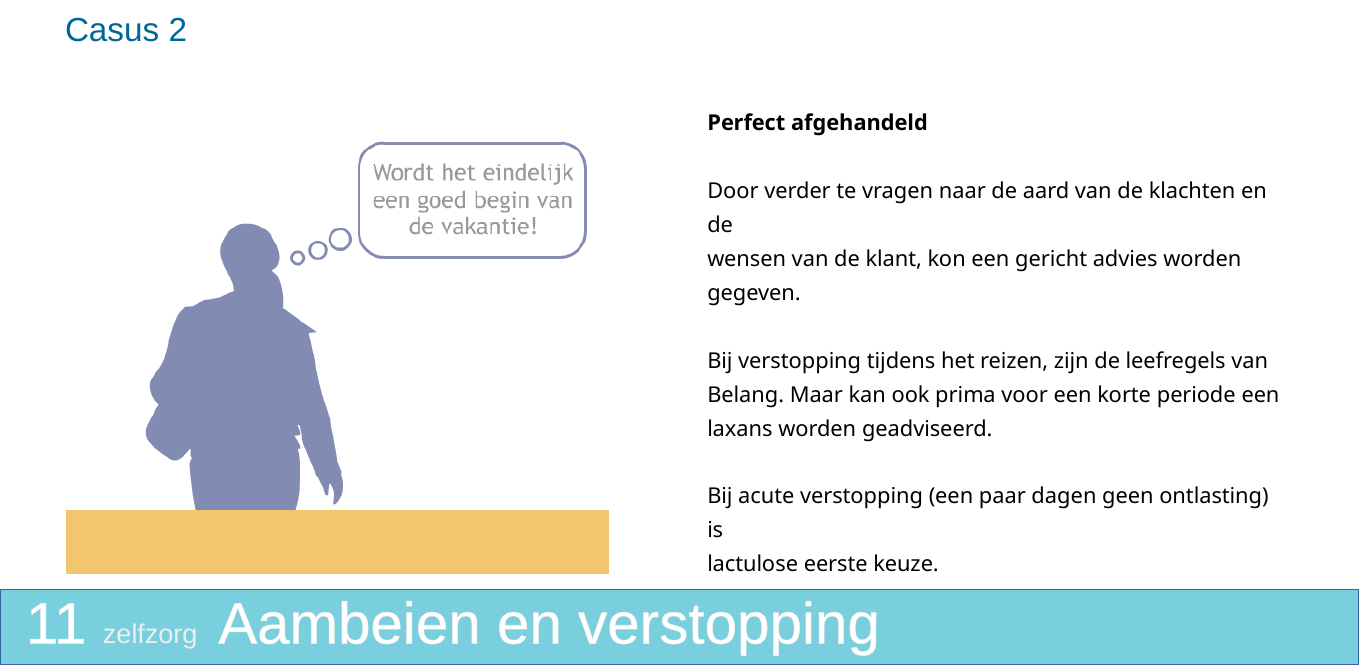

Casus 2
Perfect afgehandeld
Door verder te vragen naar de aard van de klachten en de
wensen van de klant, kon een gericht advies worden
gegeven.
Bij verstopping tijdens het reizen, zijn de leefregels van
Belang. Maar kan ook prima voor een korte periode een
laxans worden geadviseerd.
Bij acute verstopping (een paar dagen geen ontlasting) is
lactulose eerste keuze.
# 11 zelfzorg Aambeien en verstopping
september 2020